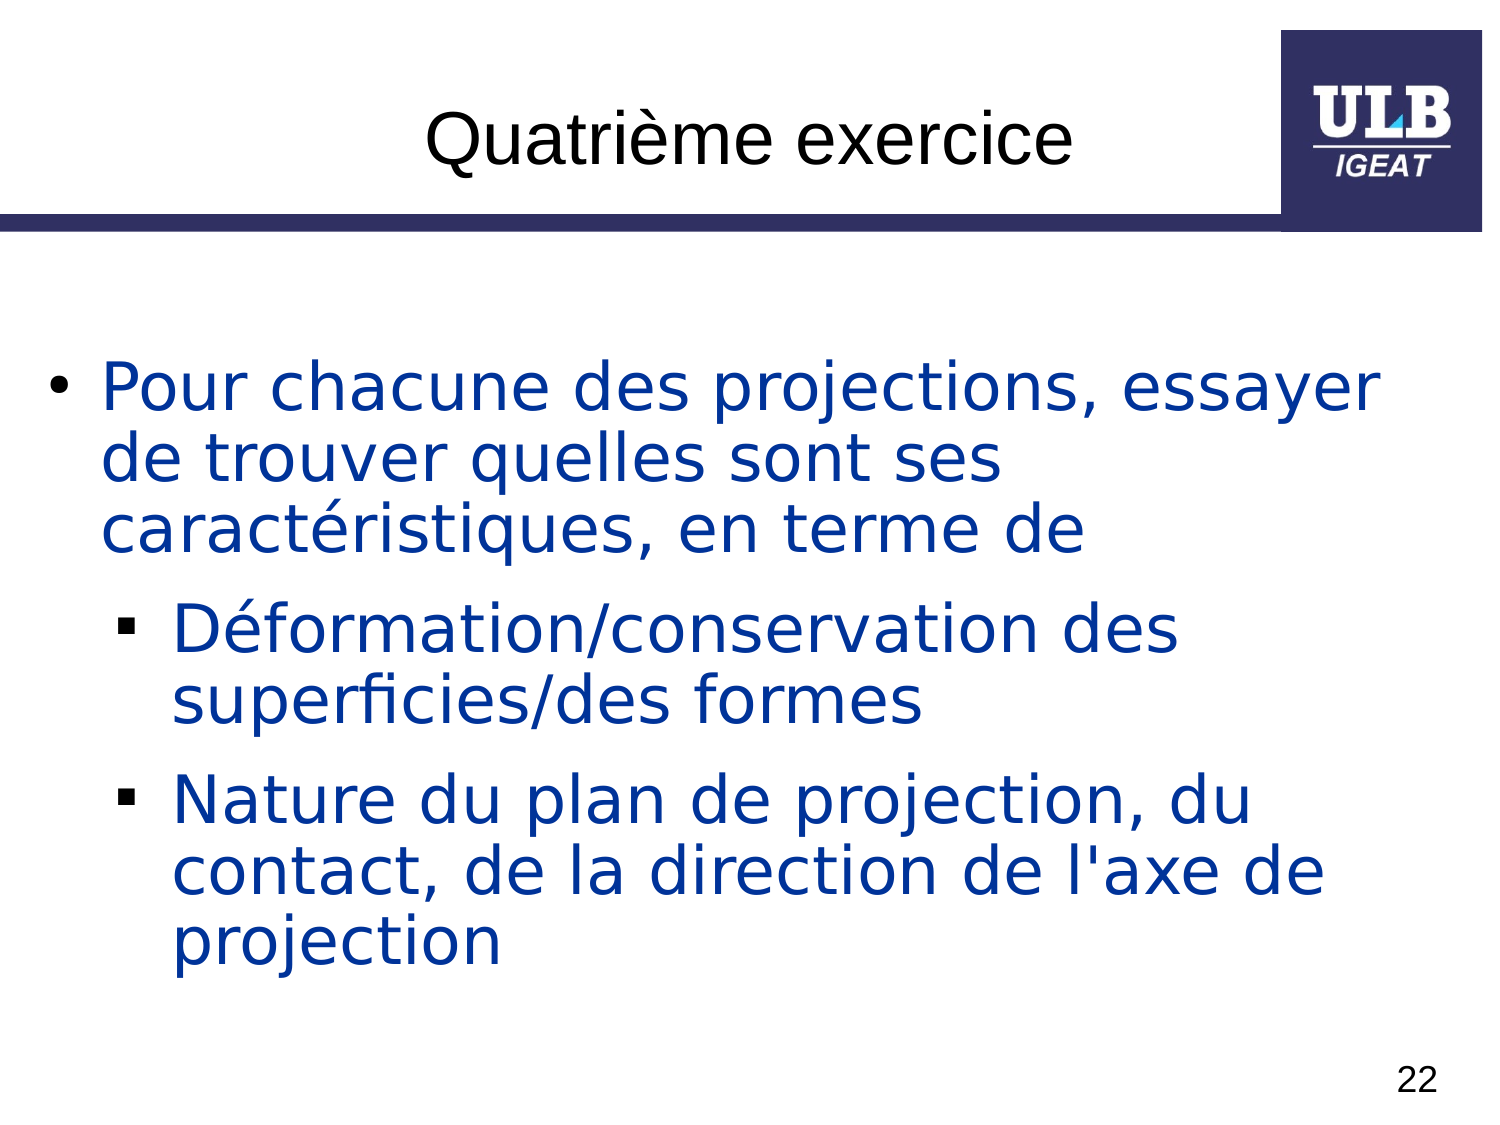

# Quatrième exercice
Pour chacune des projections, essayer de trouver quelles sont ses caractéristiques, en terme de
Déformation/conservation des superficies/des formes
Nature du plan de projection, du contact, de la direction de l'axe de projection